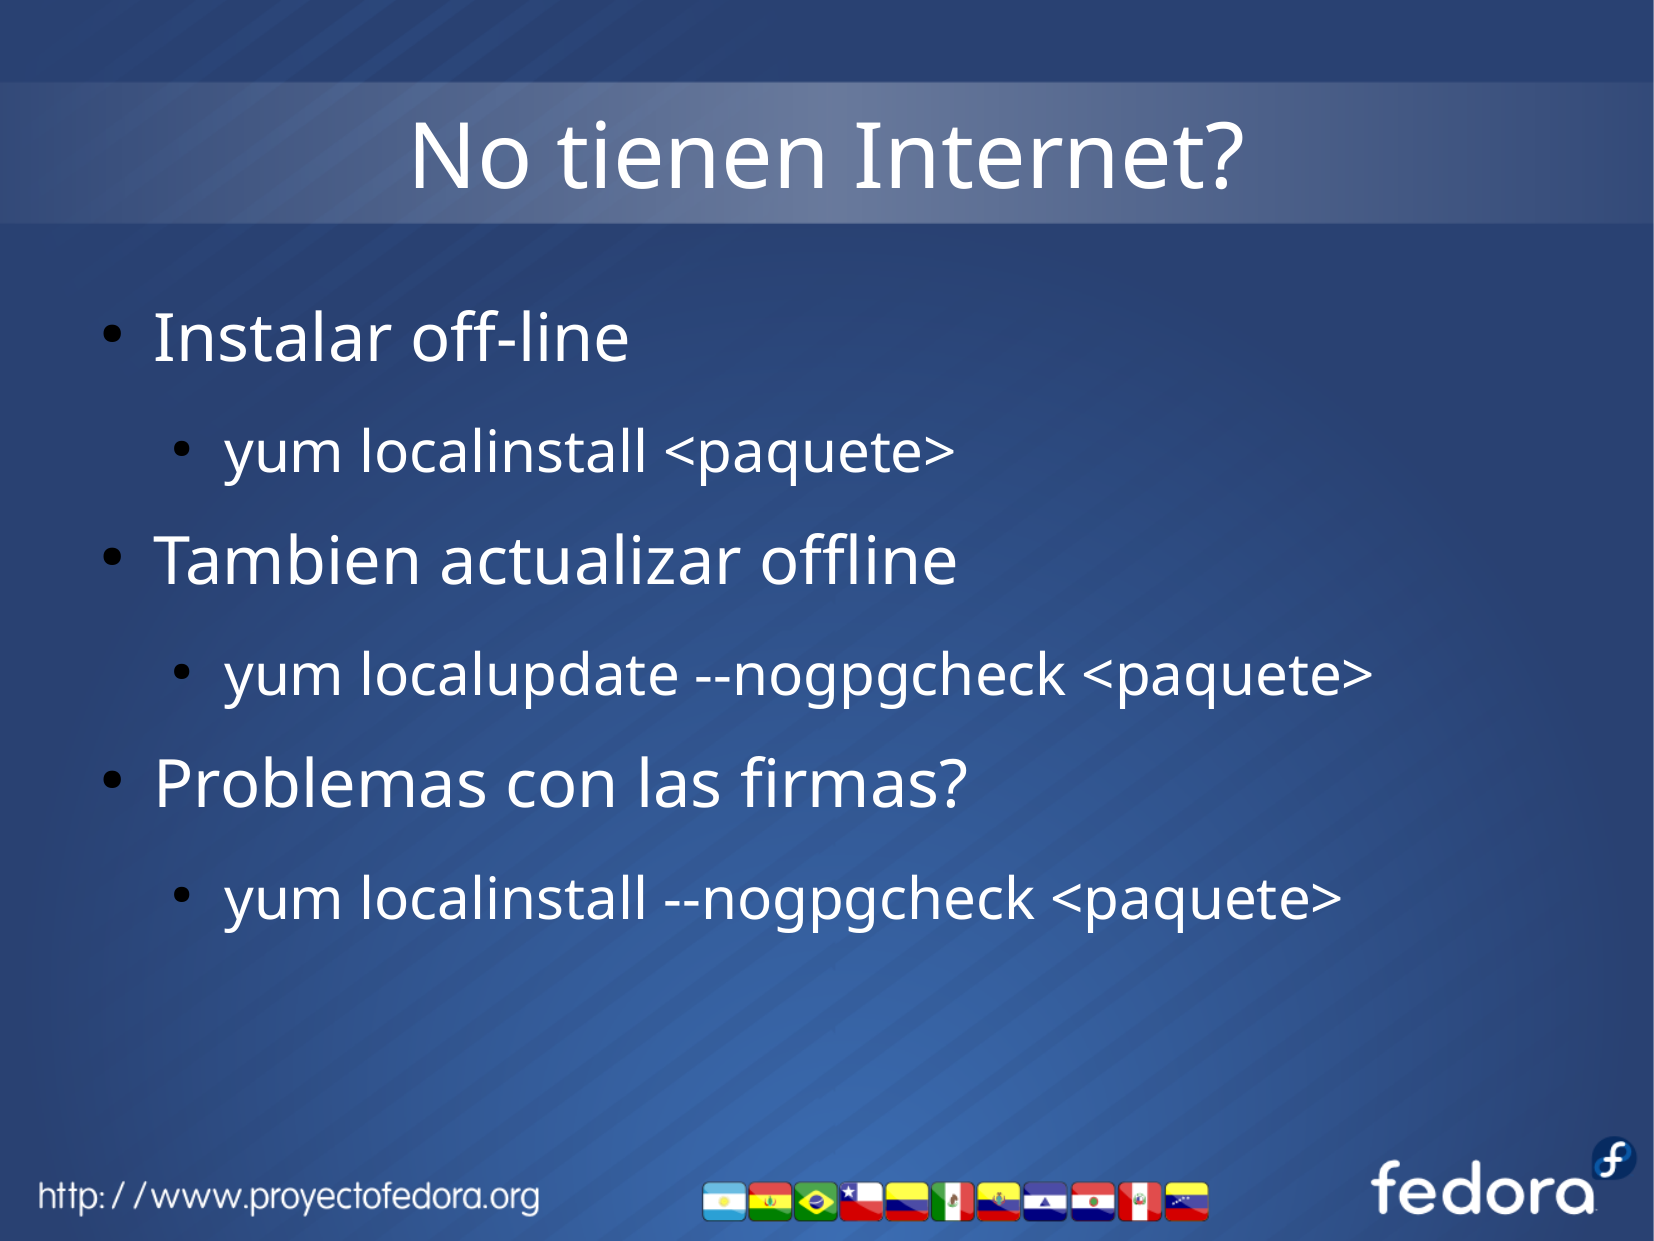

# No tienen Internet?
Instalar off-line
yum localinstall <paquete>
Tambien actualizar offline
yum localupdate --nogpgcheck <paquete>
Problemas con las firmas?
yum localinstall --nogpgcheck <paquete>